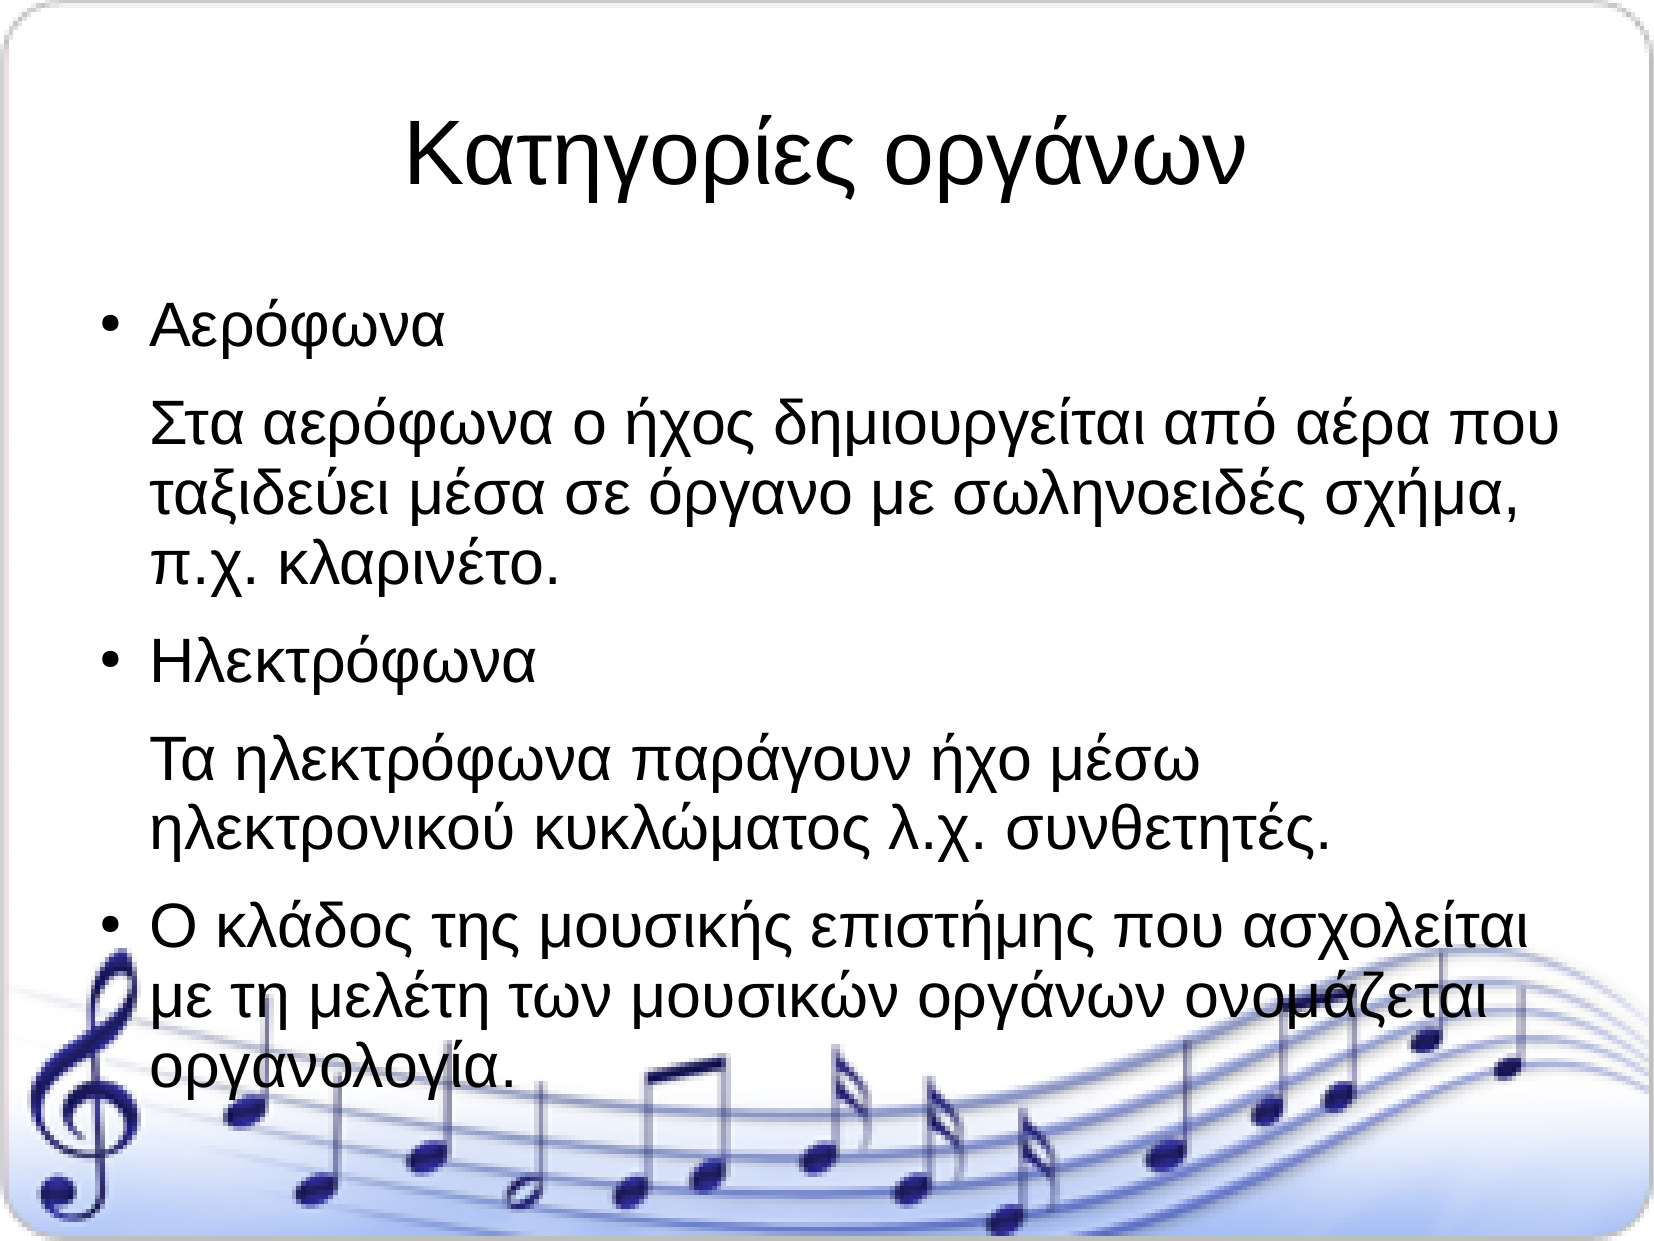

# Κατηγορίες οργάνων
Αερόφωνα
Στα αερόφωνα ο ήχος δημιουργείται από αέρα που ταξιδεύει μέσα σε όργανο με σωληνοειδές σχήμα, π.χ. κλαρινέτο.
Ηλεκτρόφωνα
Τα ηλεκτρόφωνα παράγουν ήχο μέσω ηλεκτρονικού κυκλώματος λ.χ. συνθετητές.
Ο κλάδος της μουσικής επιστήμης που ασχολείται με τη μελέτη των μουσικών οργάνων ονομάζεται οργανολογία.